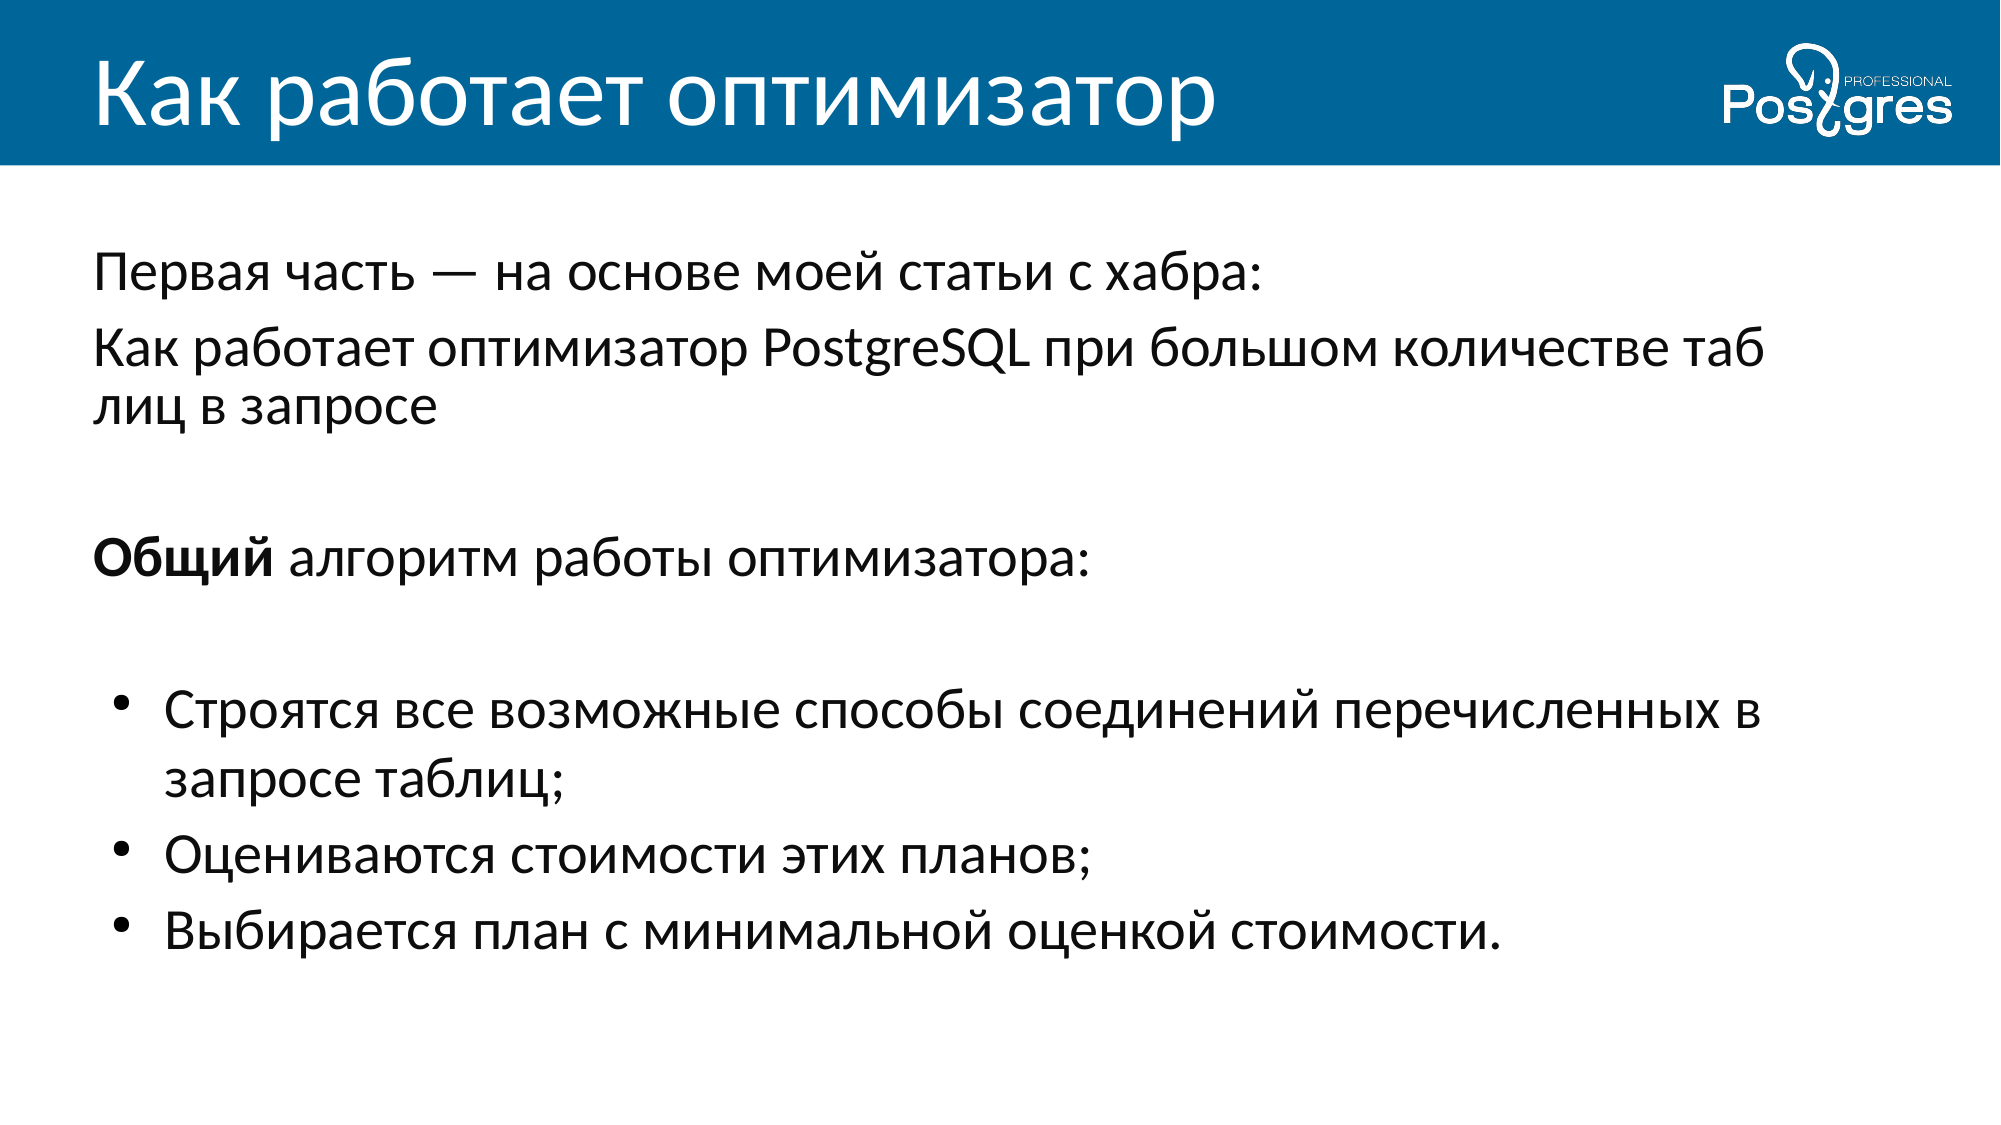

# Как работает оптимизатор
Первая часть — на основе моей статьи с хабра:
Как работает оптимизатор PostgreSQL при большом количестве таблиц в запросе
Общий алгоритм работы оптимизатора:
Строятся все возможные способы соединений перечисленных в запросе таблиц;
Оцениваются стоимости этих планов;
Выбирается план с минимальной оценкой стоимости.